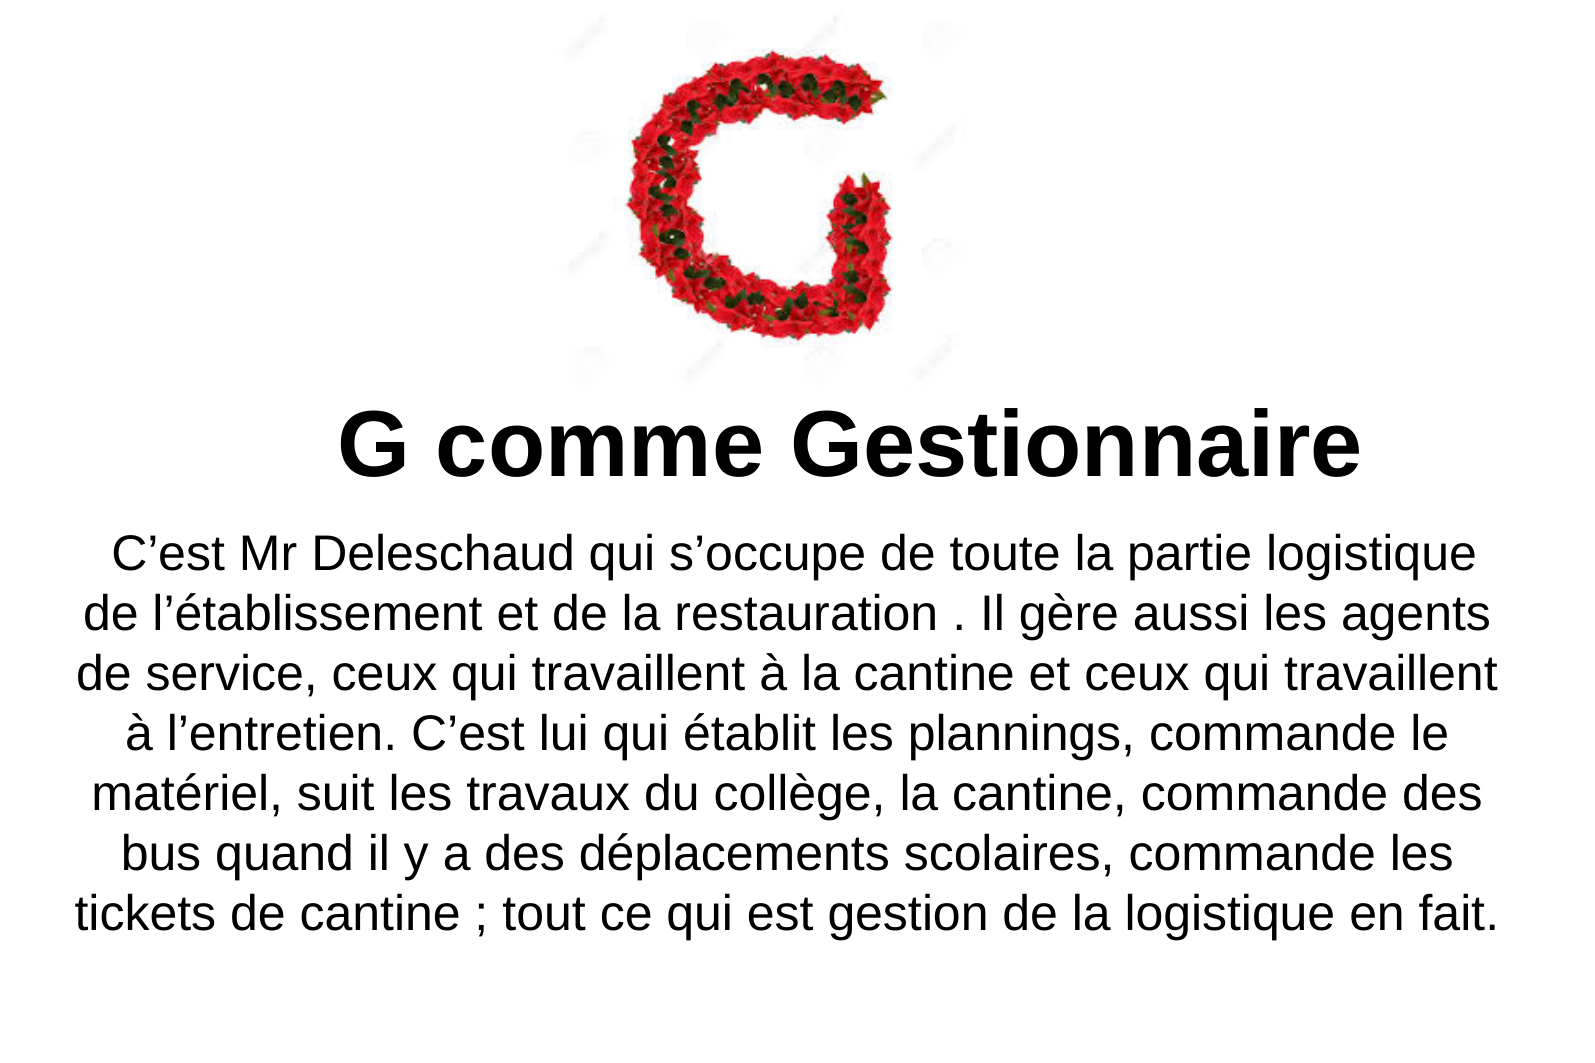

# G comme Gestionnaire
 C’est Mr Deleschaud qui s’occupe de toute la partie logistique de l’établissement et de la restauration . Il gère aussi les agents de service, ceux qui travaillent à la cantine et ceux qui travaillent à l’entretien. C’est lui qui établit les plannings, commande le matériel, suit les travaux du collège, la cantine, commande des bus quand il y a des déplacements scolaires, commande les tickets de cantine ; tout ce qui est gestion de la logistique en fait.